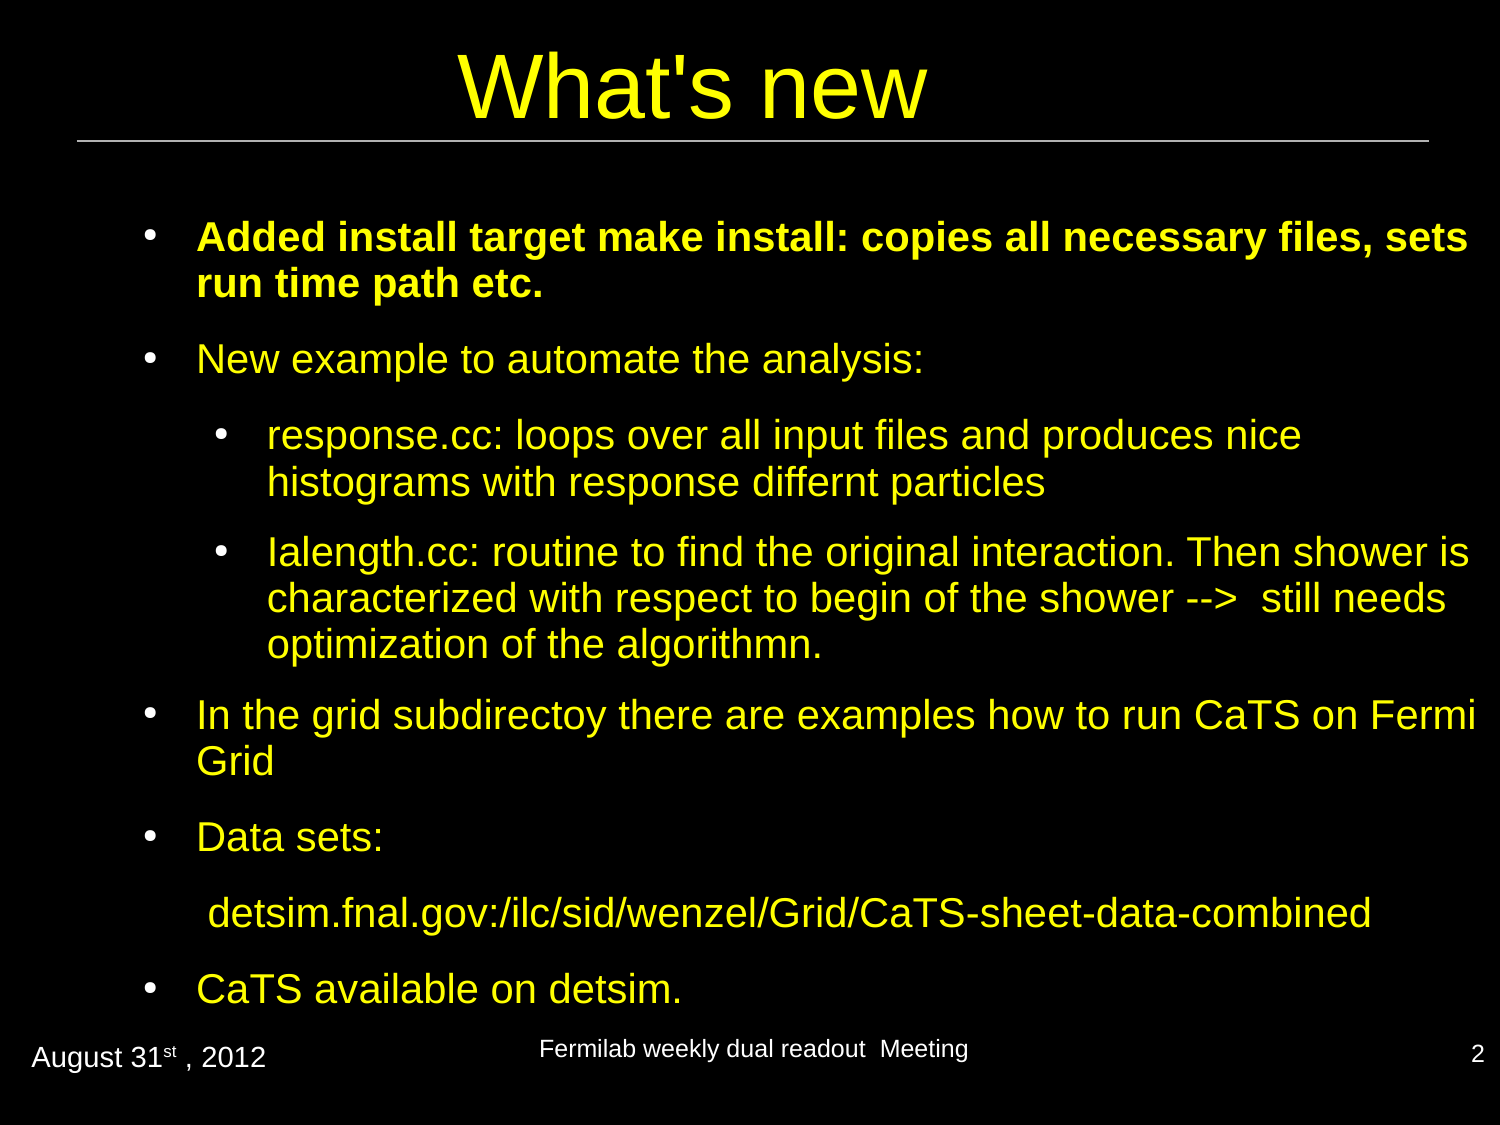

# What's new
Added install target make install: copies all necessary files, sets run time path etc.
New example to automate the analysis:
response.cc: loops over all input files and produces nice histograms with response differnt particles
Ialength.cc: routine to find the original interaction. Then shower is characterized with respect to begin of the shower --> still needs optimization of the algorithmn.
In the grid subdirectoy there are examples how to run CaTS on Fermi Grid
Data sets:
 detsim.fnal.gov:/ilc/sid/wenzel/Grid/CaTS-sheet-data-combined
CaTS available on detsim.